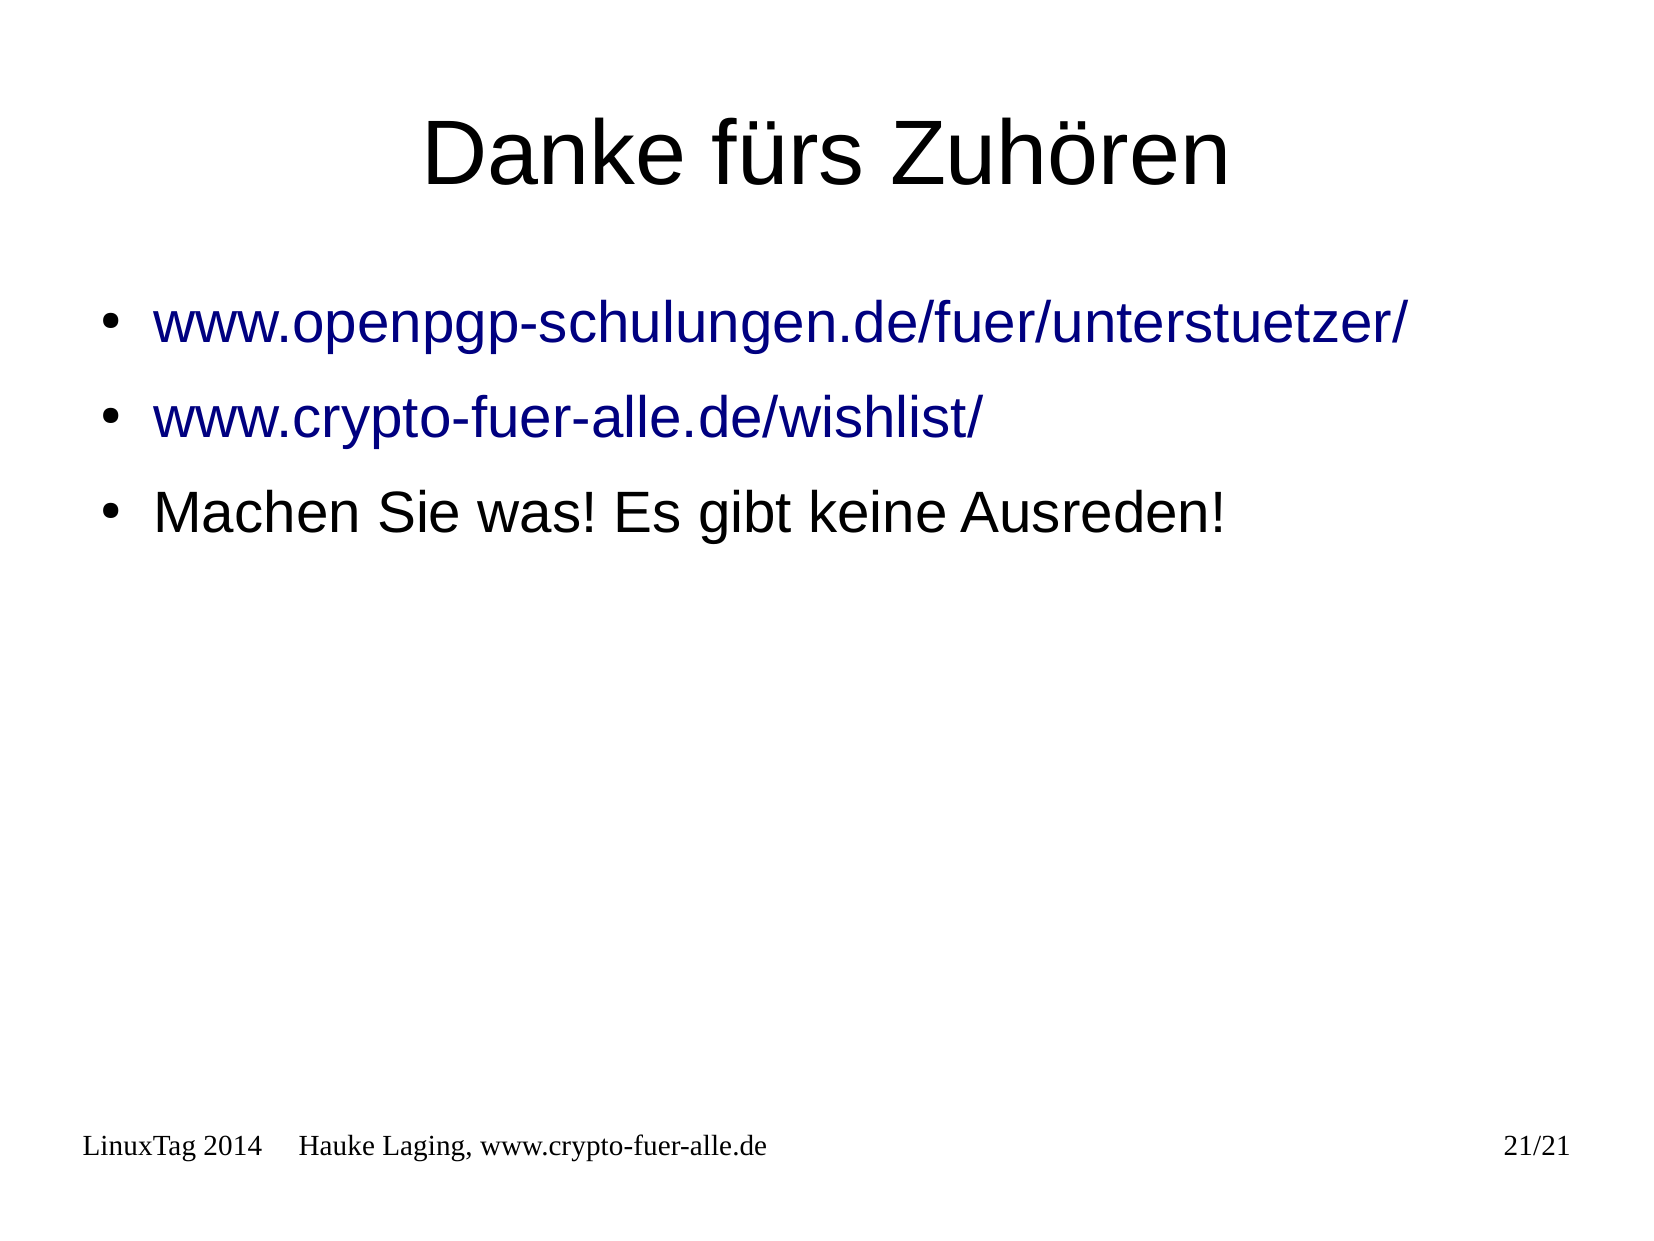

# Danke fürs Zuhören
www.openpgp-schulungen.de/fuer/unterstuetzer/
www.crypto-fuer-alle.de/wishlist/
Machen Sie was! Es gibt keine Ausreden!
21